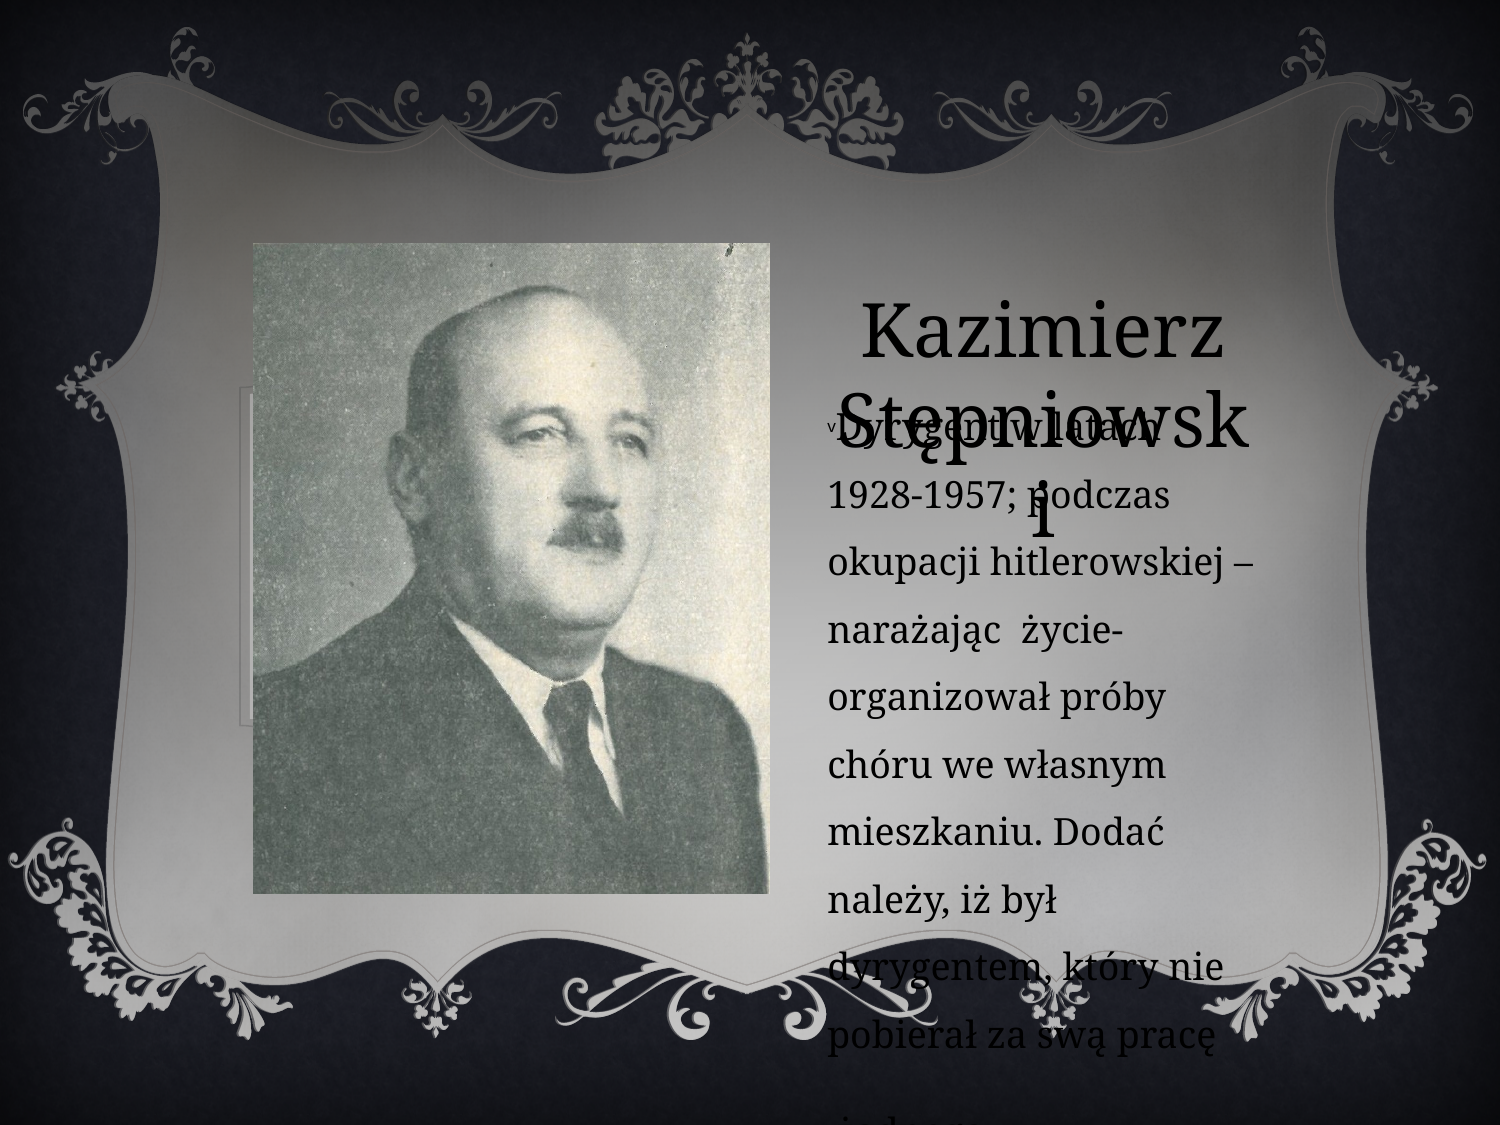

# Kazimierz Stępniowski
Dyrygent w latach 1928-1957; podczas okupacji hitlerowskiej –narażając życie- organizował próby chóru we własnym mieszkaniu. Dodać należy, iż był dyrygentem, który nie pobierał za swą pracę
żadnego wynagrodzenia.